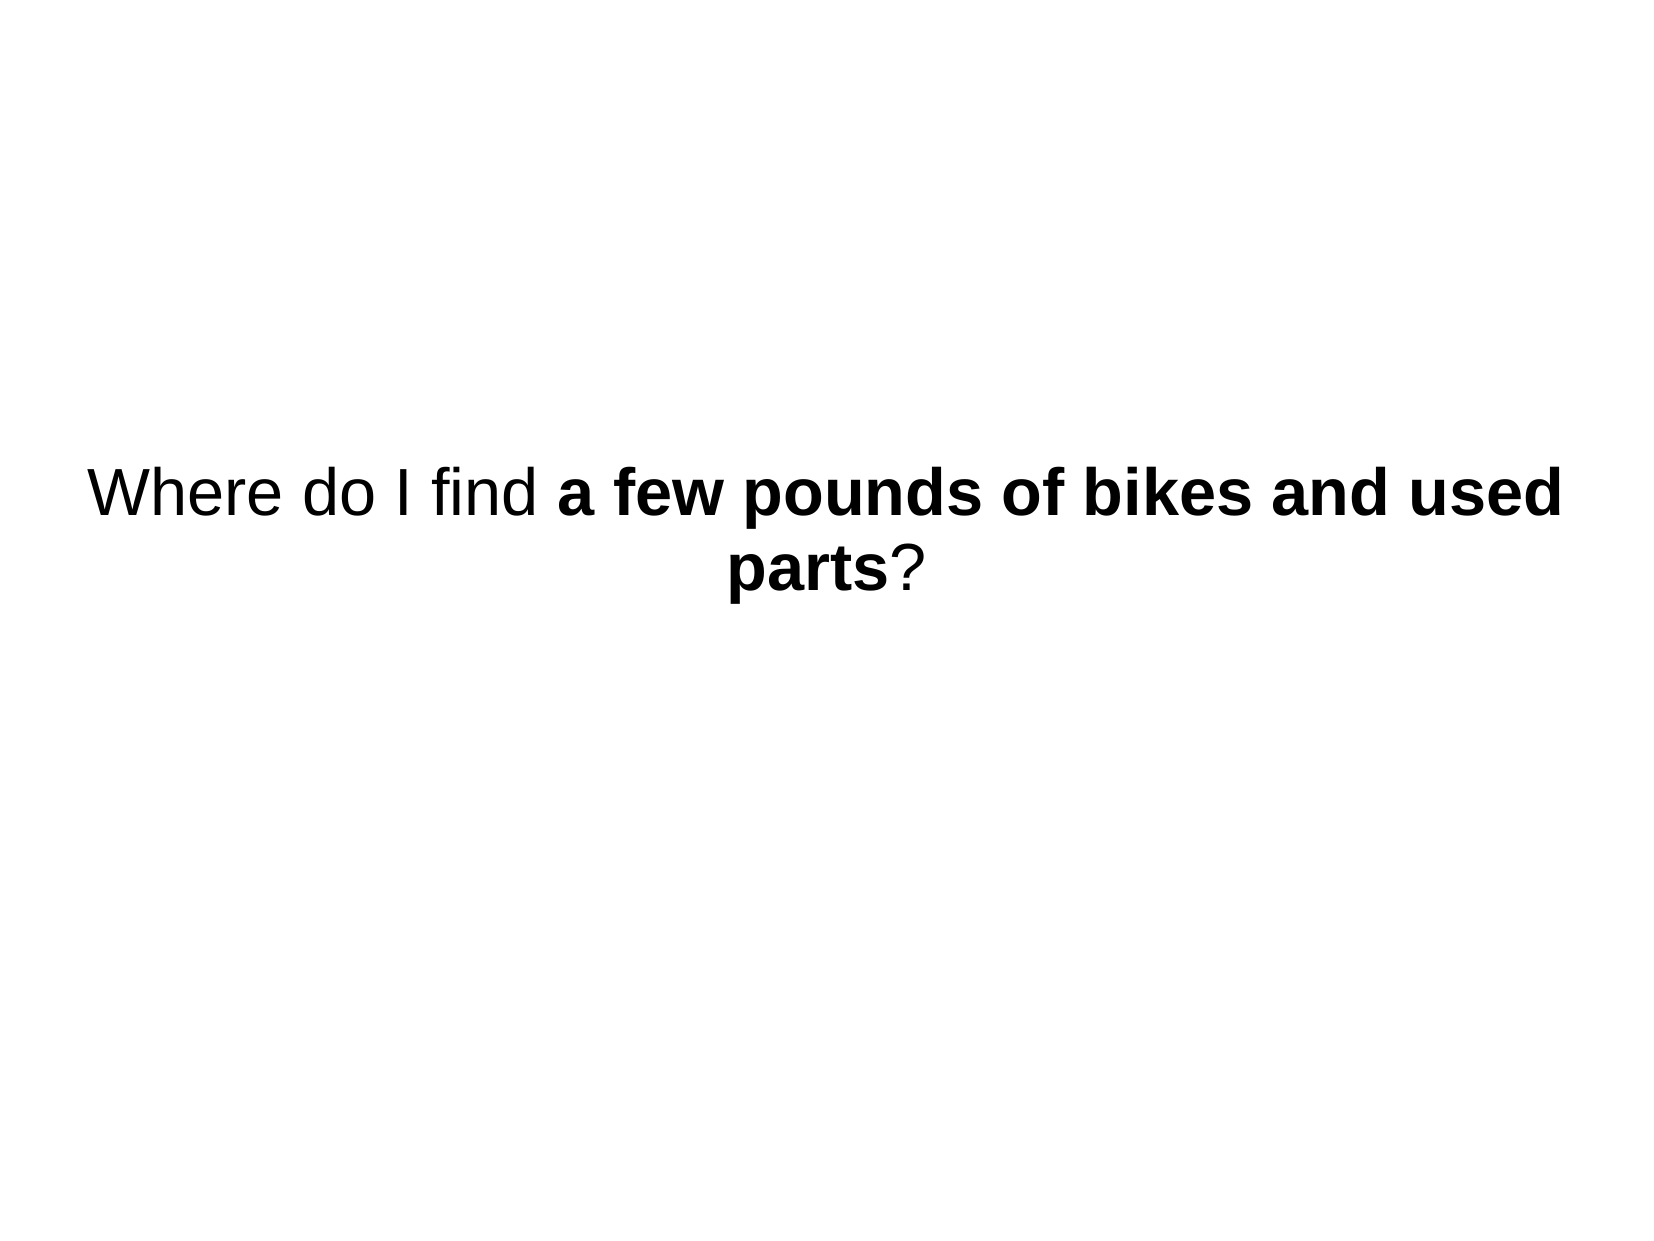

# Where do I find a few pounds of bikes and used parts?